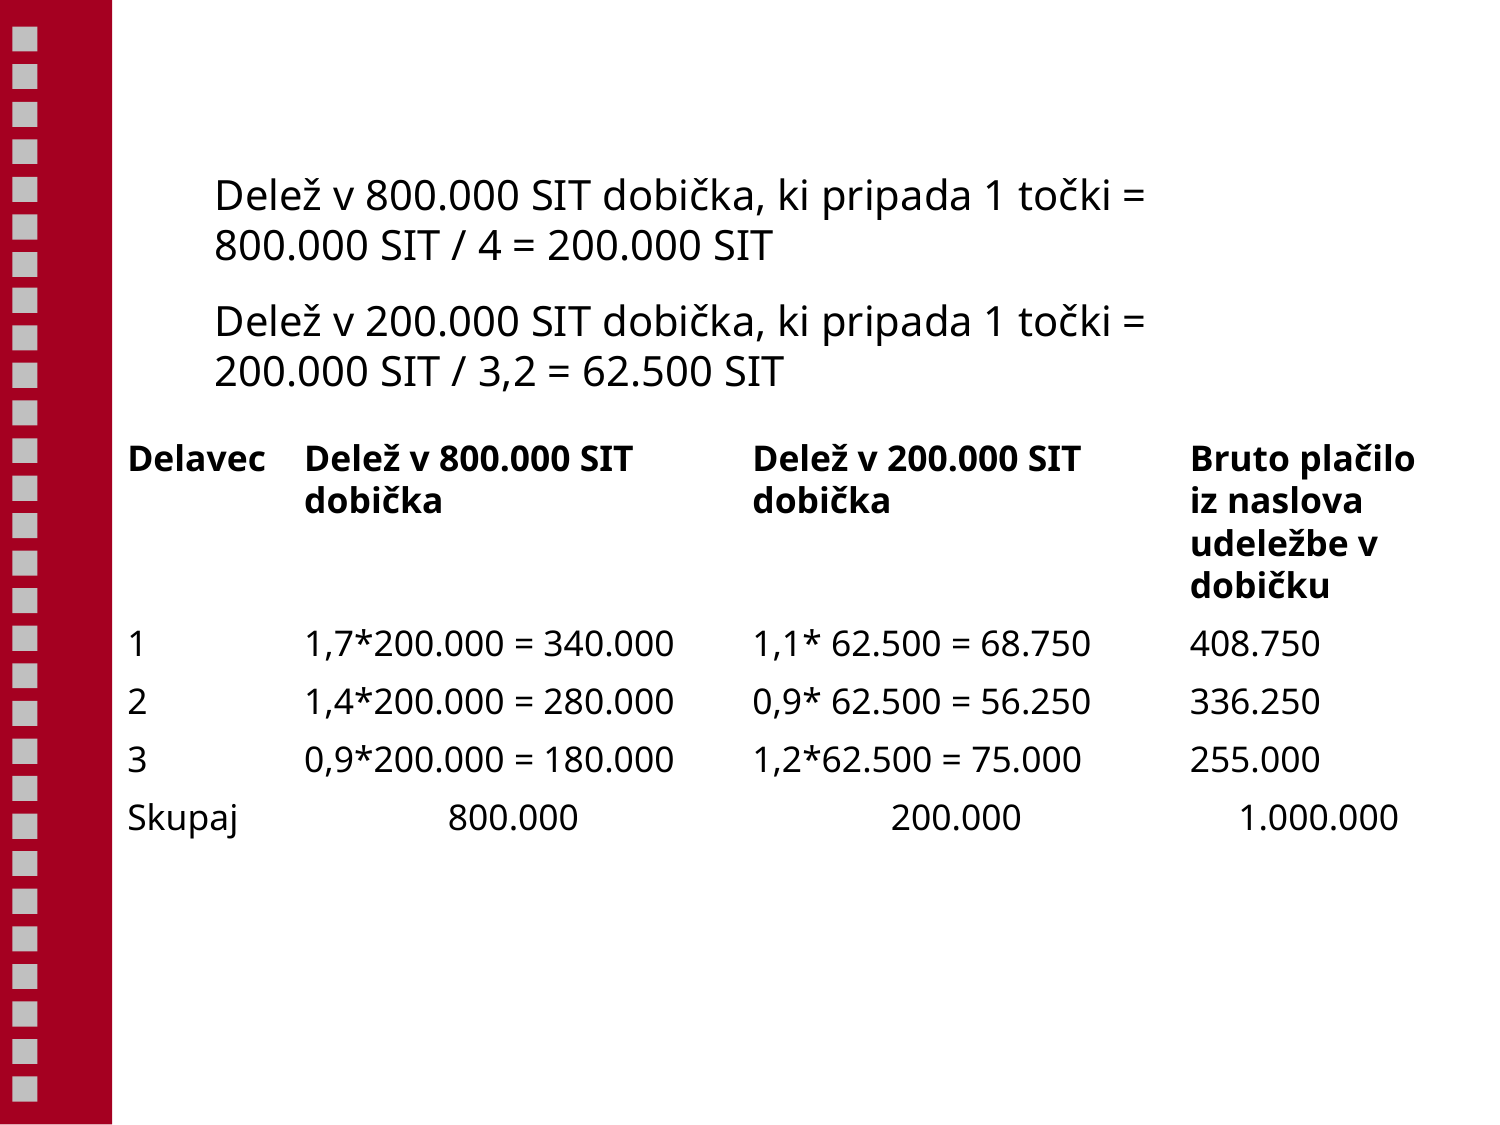

Delež v 800.000 SIT dobička, ki pripada 1 točki =
800.000 SIT / 4 = 200.000 SIT
Delež v 200.000 SIT dobička, ki pripada 1 točki =
200.000 SIT / 3,2 = 62.500 SIT
| Delavec | Delež v 800.000 SIT dobička | Delež v 200.000 SIT dobička | Bruto plačilo iz naslova udeležbe v dobičku |
| --- | --- | --- | --- |
| 1 | 1,7\*200.000 = 340.000 | 1,1\* 62.500 = 68.750 | 408.750 |
| 2 | 1,4\*200.000 = 280.000 | 0,9\* 62.500 = 56.250 | 336.250 |
| 3 | 0,9\*200.000 = 180.000 | 1,2\*62.500 = 75.000 | 255.000 |
| Skupaj | 800.000 | 200.000 | 1.000.000 |